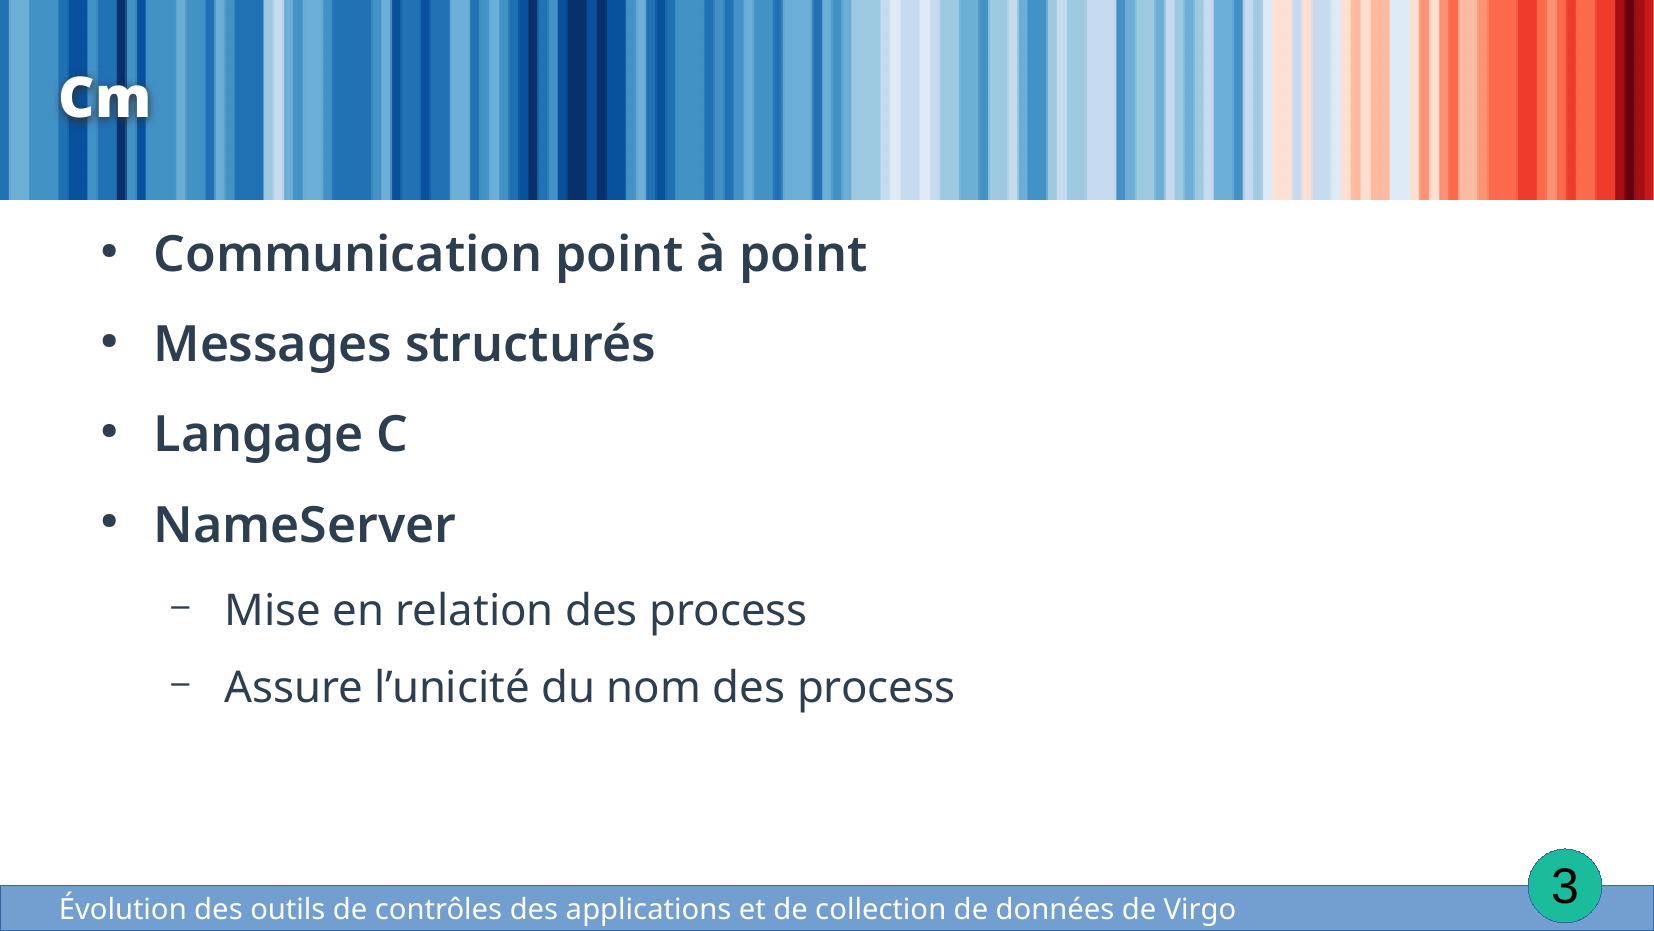

# Cm
Communication point à point
Messages structurés
Langage C
NameServer
Mise en relation des process
Assure l’unicité du nom des process
Évolution des outils de contrôles des applications et de collection de données de Virgo